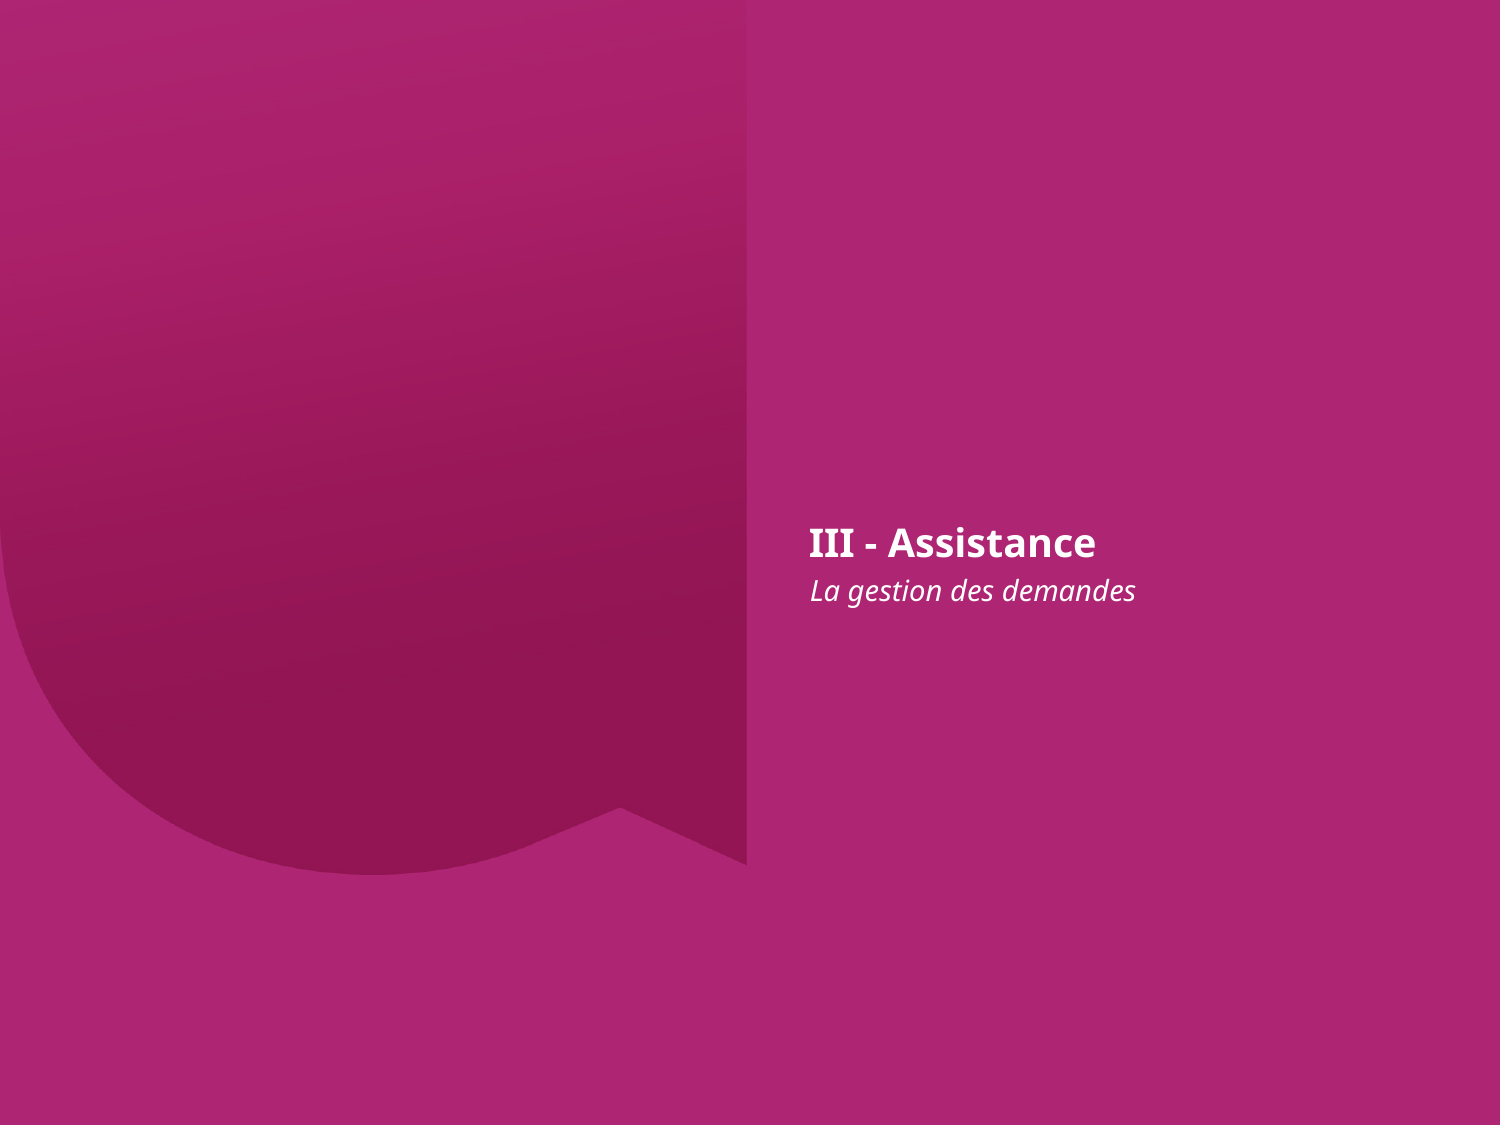

# III - Assistance
La gestion des demandes